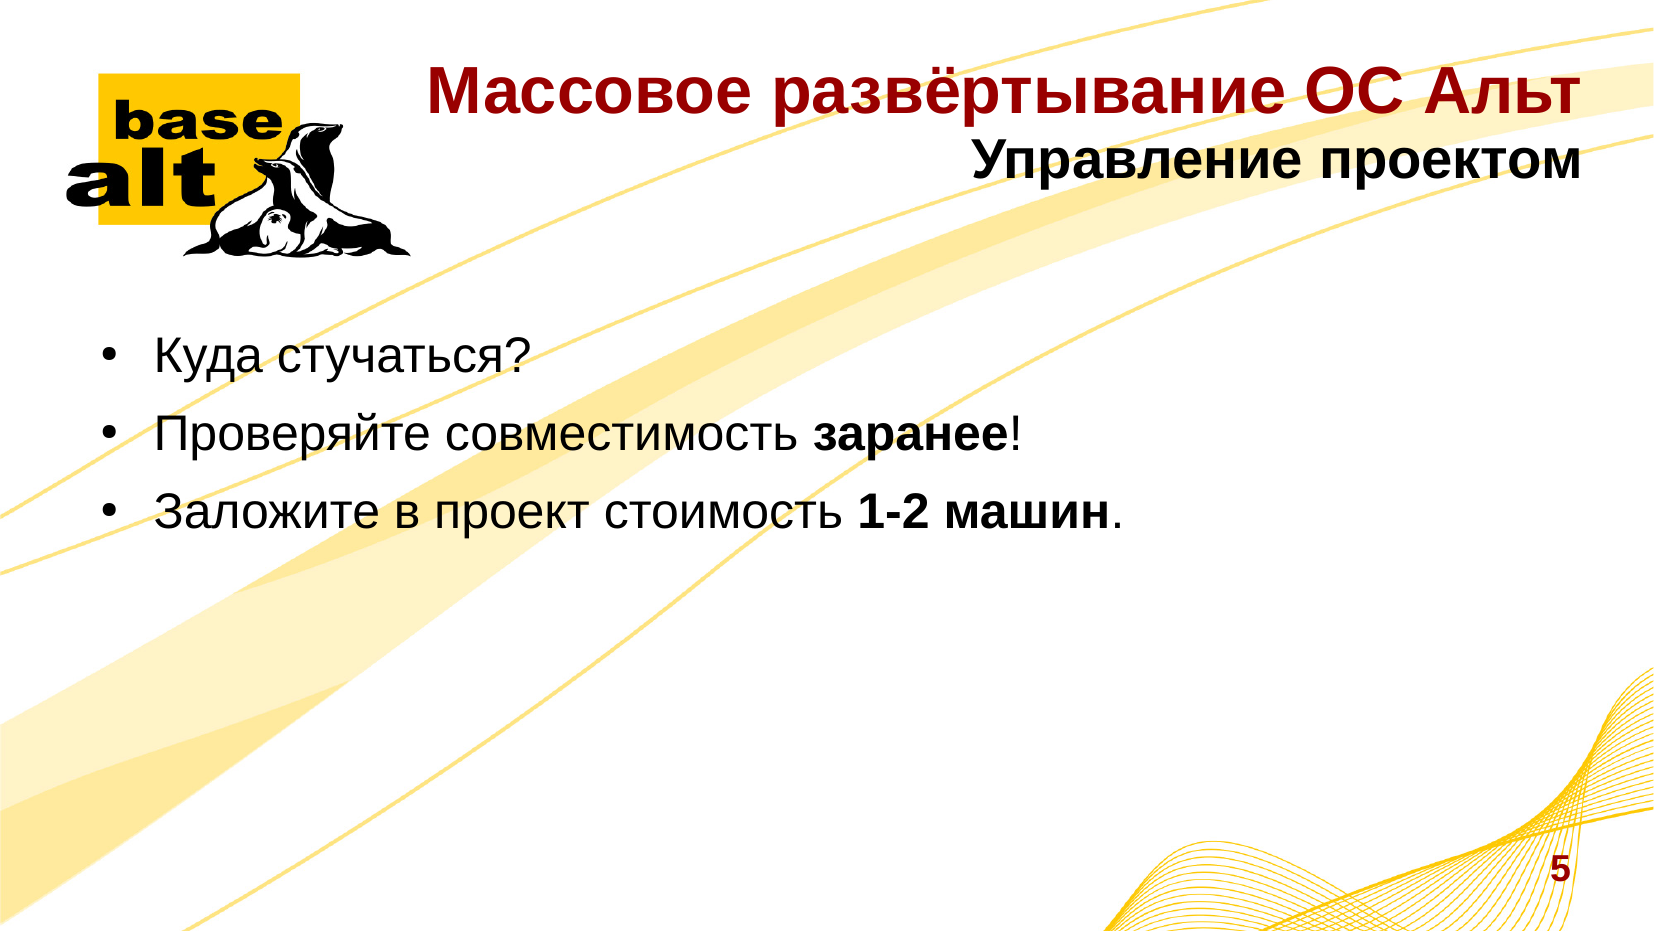

# Массовое развёртывание ОС Альт Управление проектом
Куда стучаться?
Проверяйте совместимость заранее!
Заложите в проект стоимость 1-2 машин.
5